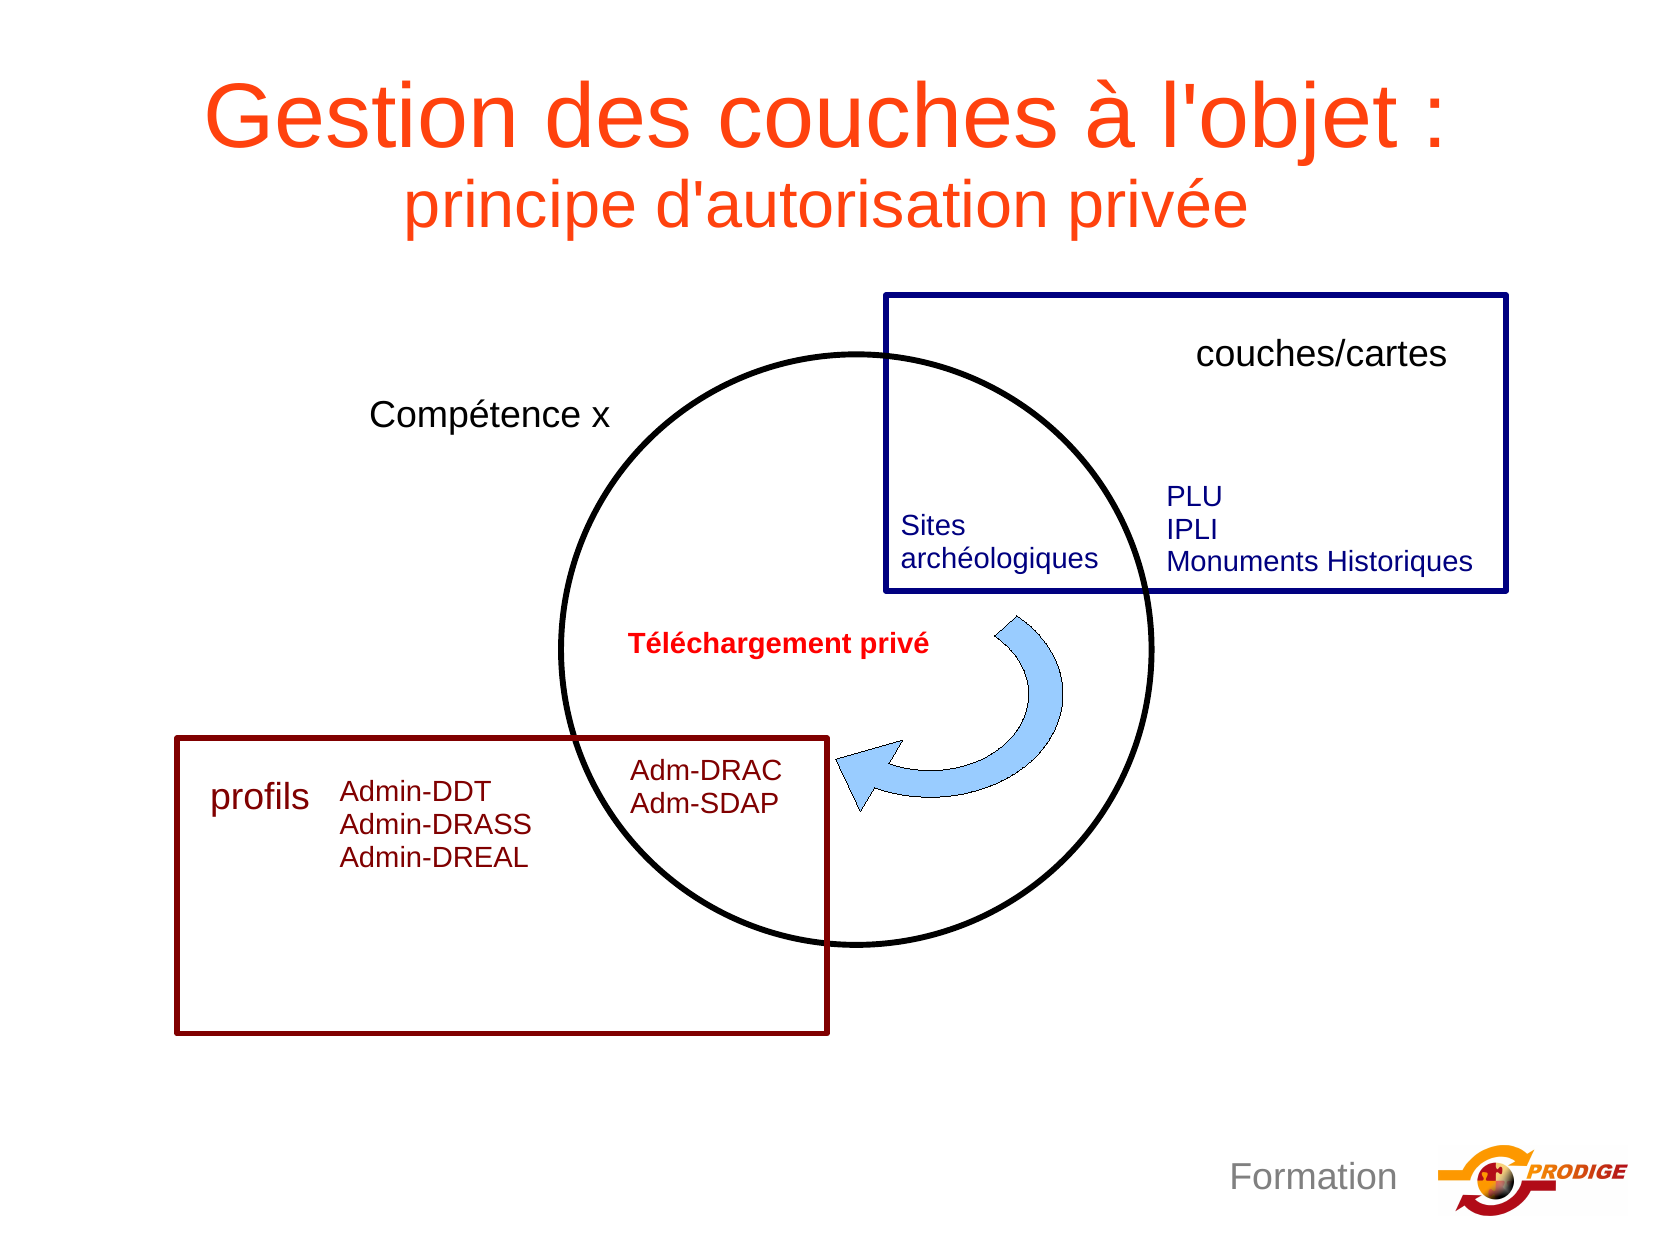

# Gestion des couches à l'objet : principe d'autorisation privée
couches/cartes
Compétence x
PLU
IPLI
Monuments Historiques
Sites
archéologiques
Téléchargement privé
Adm-DRAC
Adm-SDAP
profils
Admin-DDT
Admin-DRASS
Admin-DREAL